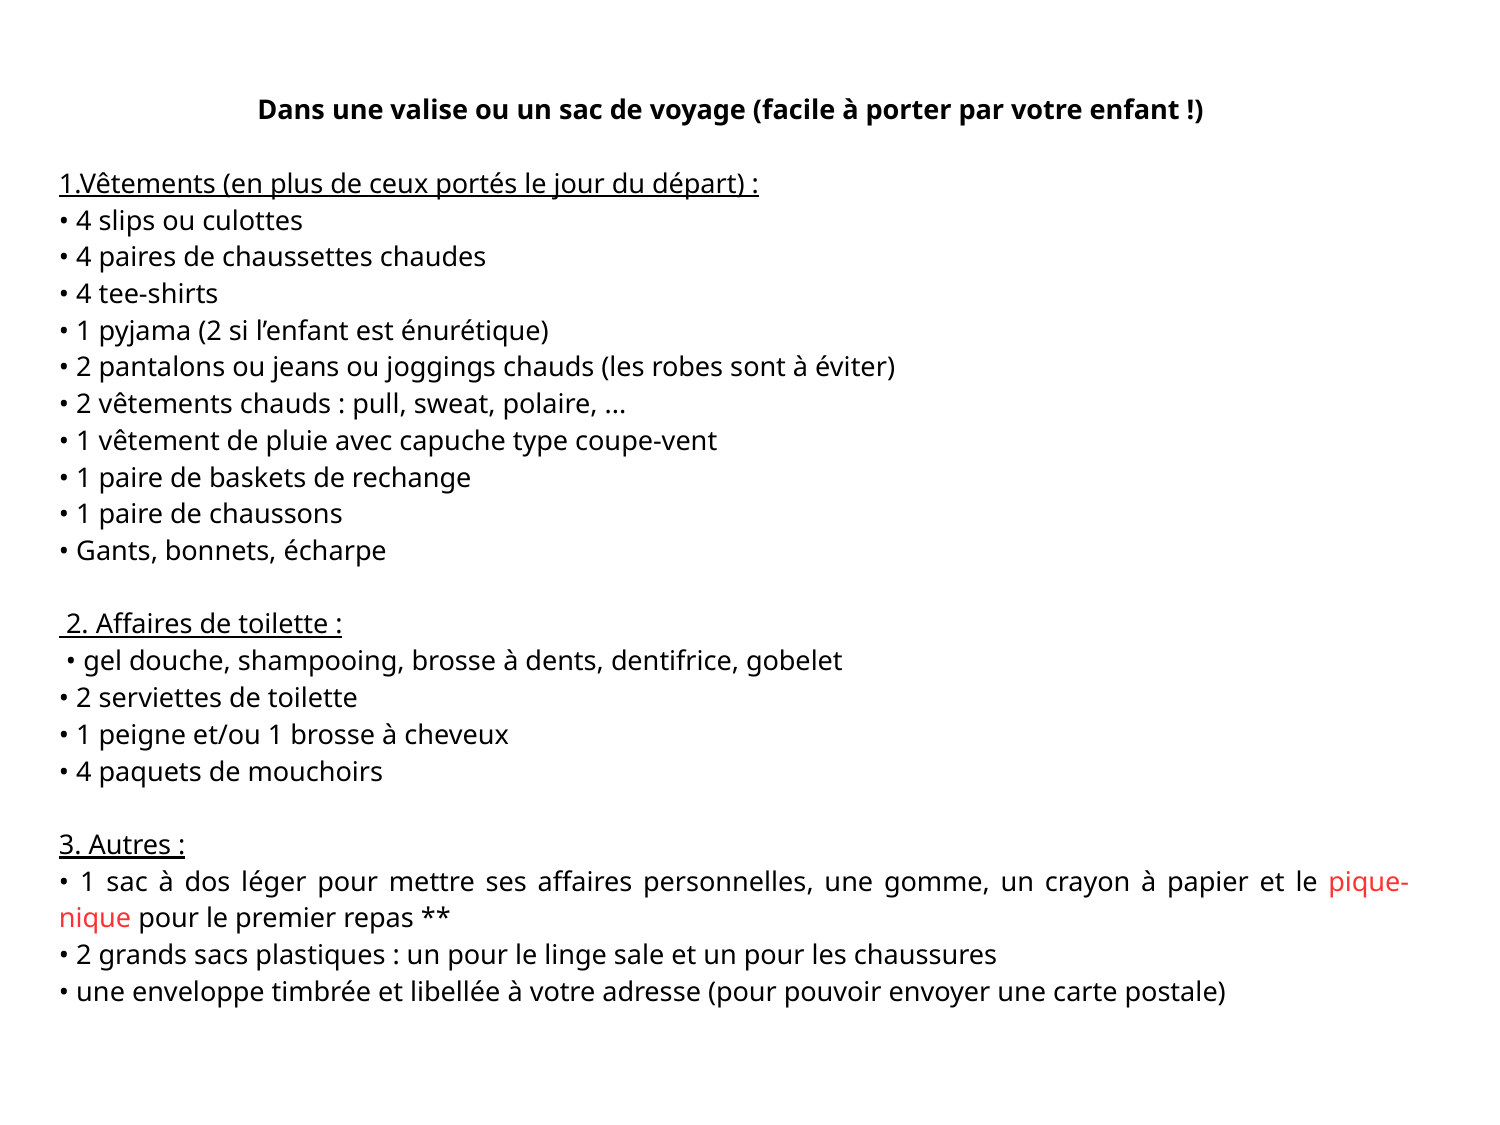

# Dans une valise ou un sac de voyage (facile à porter par votre enfant !)
1.Vêtements (en plus de ceux portés le jour du départ) :
• 4 slips ou culottes
• 4 paires de chaussettes chaudes
• 4 tee-shirts
• 1 pyjama (2 si l’enfant est énurétique)
• 2 pantalons ou jeans ou joggings chauds (les robes sont à éviter)
• 2 vêtements chauds : pull, sweat, polaire, ...
• 1 vêtement de pluie avec capuche type coupe-vent
• 1 paire de baskets de rechange
• 1 paire de chaussons
• Gants, bonnets, écharpe
 2. Affaires de toilette :
 • gel douche, shampooing, brosse à dents, dentifrice, gobelet
• 2 serviettes de toilette
• 1 peigne et/ou 1 brosse à cheveux
• 4 paquets de mouchoirs
3. Autres :
• 1 sac à dos léger pour mettre ses affaires personnelles, une gomme, un crayon à papier et le pique-nique pour le premier repas **
• 2 grands sacs plastiques : un pour le linge sale et un pour les chaussures
• une enveloppe timbrée et libellée à votre adresse (pour pouvoir envoyer une carte postale)